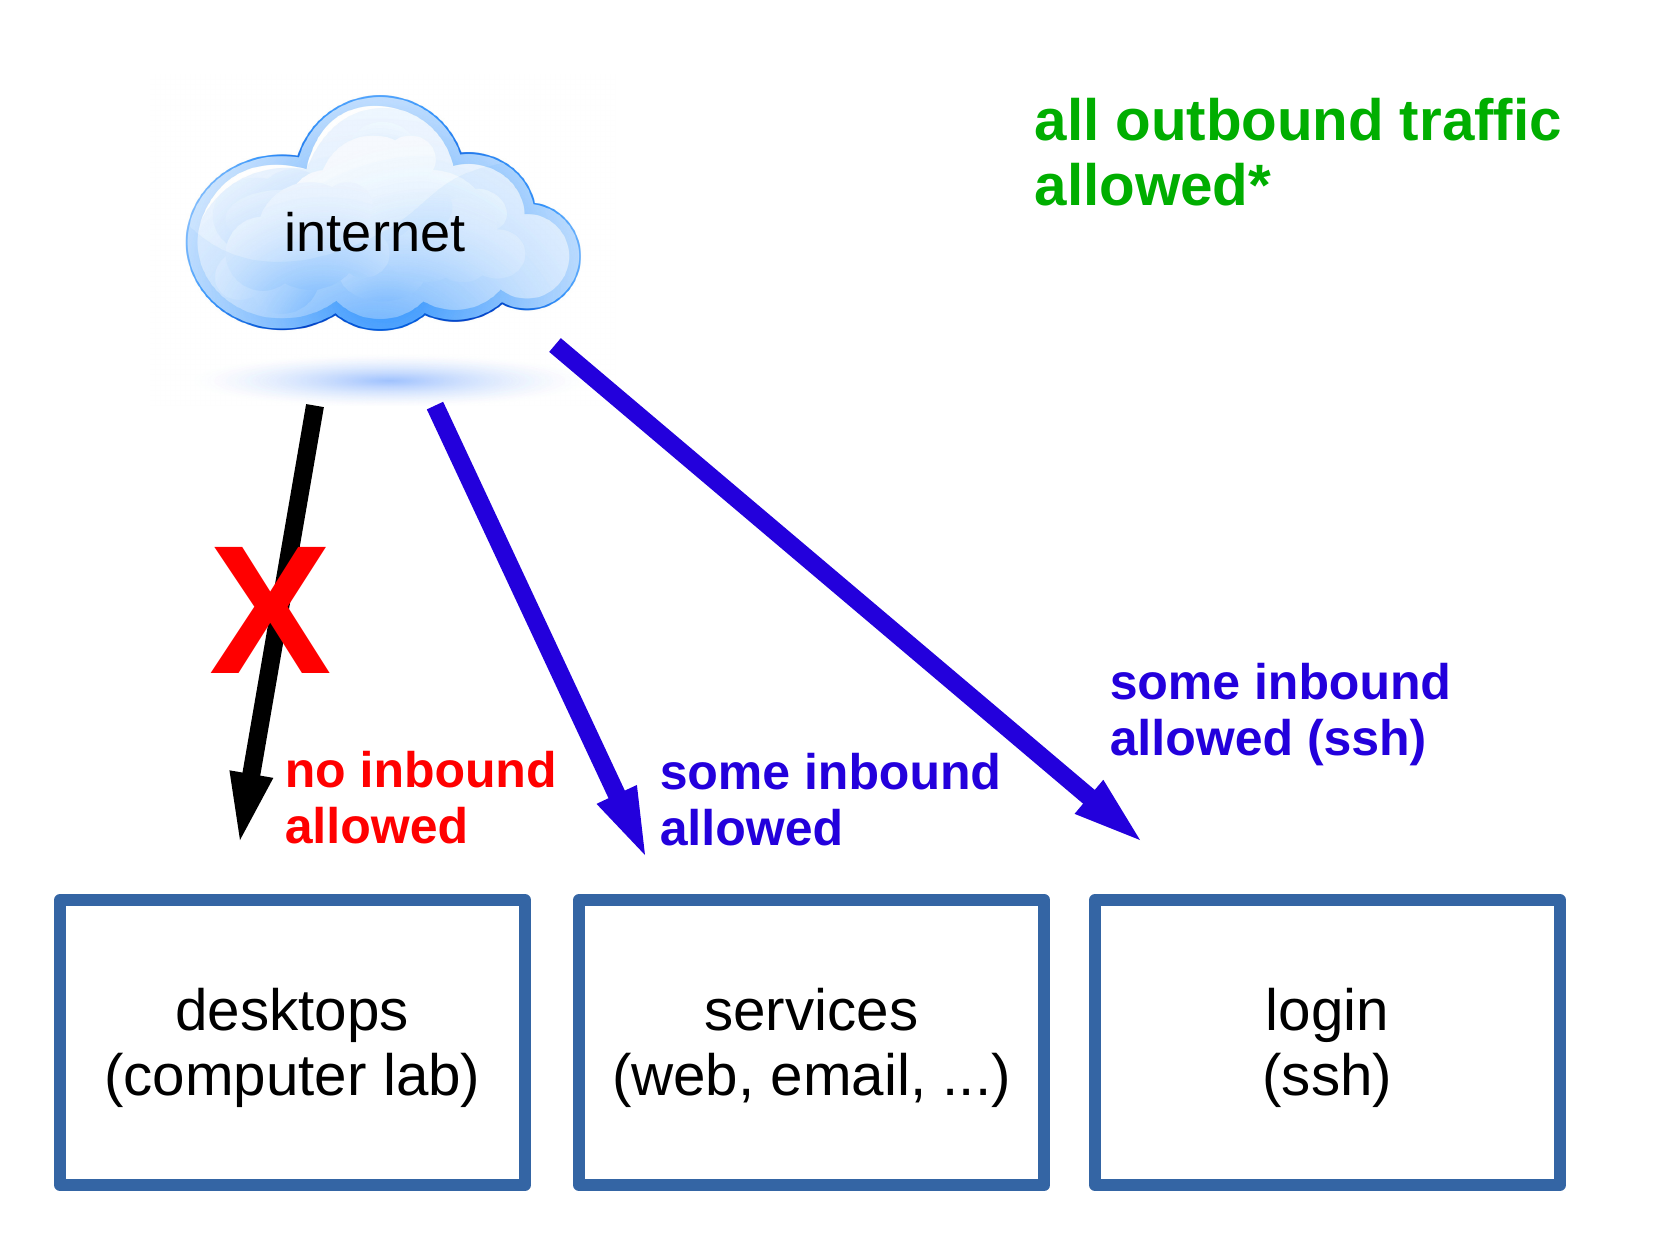

all outbound traffic allowed*
internet
X
some inbound
allowed (ssh)
no inbound
allowed
some inbound
allowed
desktops
(computer lab)
services
(web, email, ...)
login
(ssh)